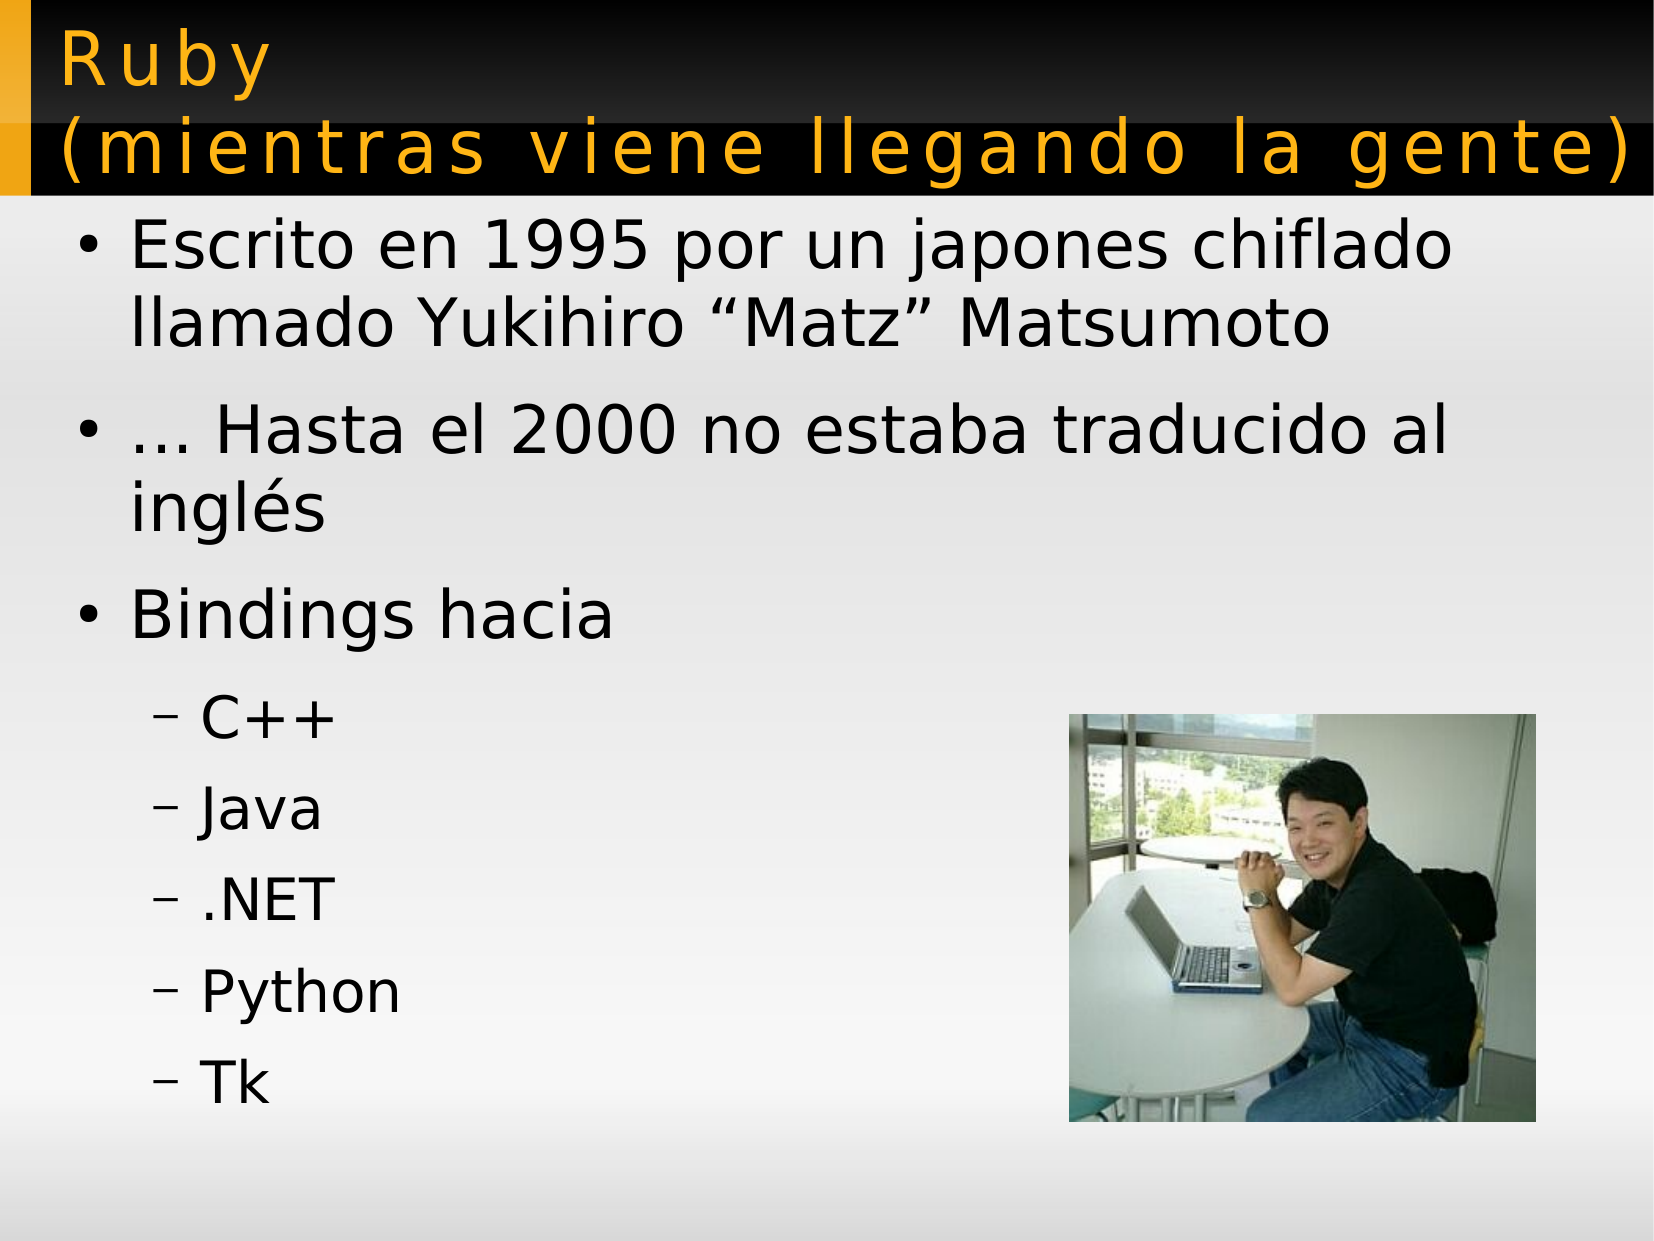

# Ruby (mientras viene llegando la gente)
Escrito en 1995 por un japones chiflado llamado Yukihiro “Matz” Matsumoto
... Hasta el 2000 no estaba traducido al inglés
Bindings hacia
C++
Java
.NET
Python
Tk